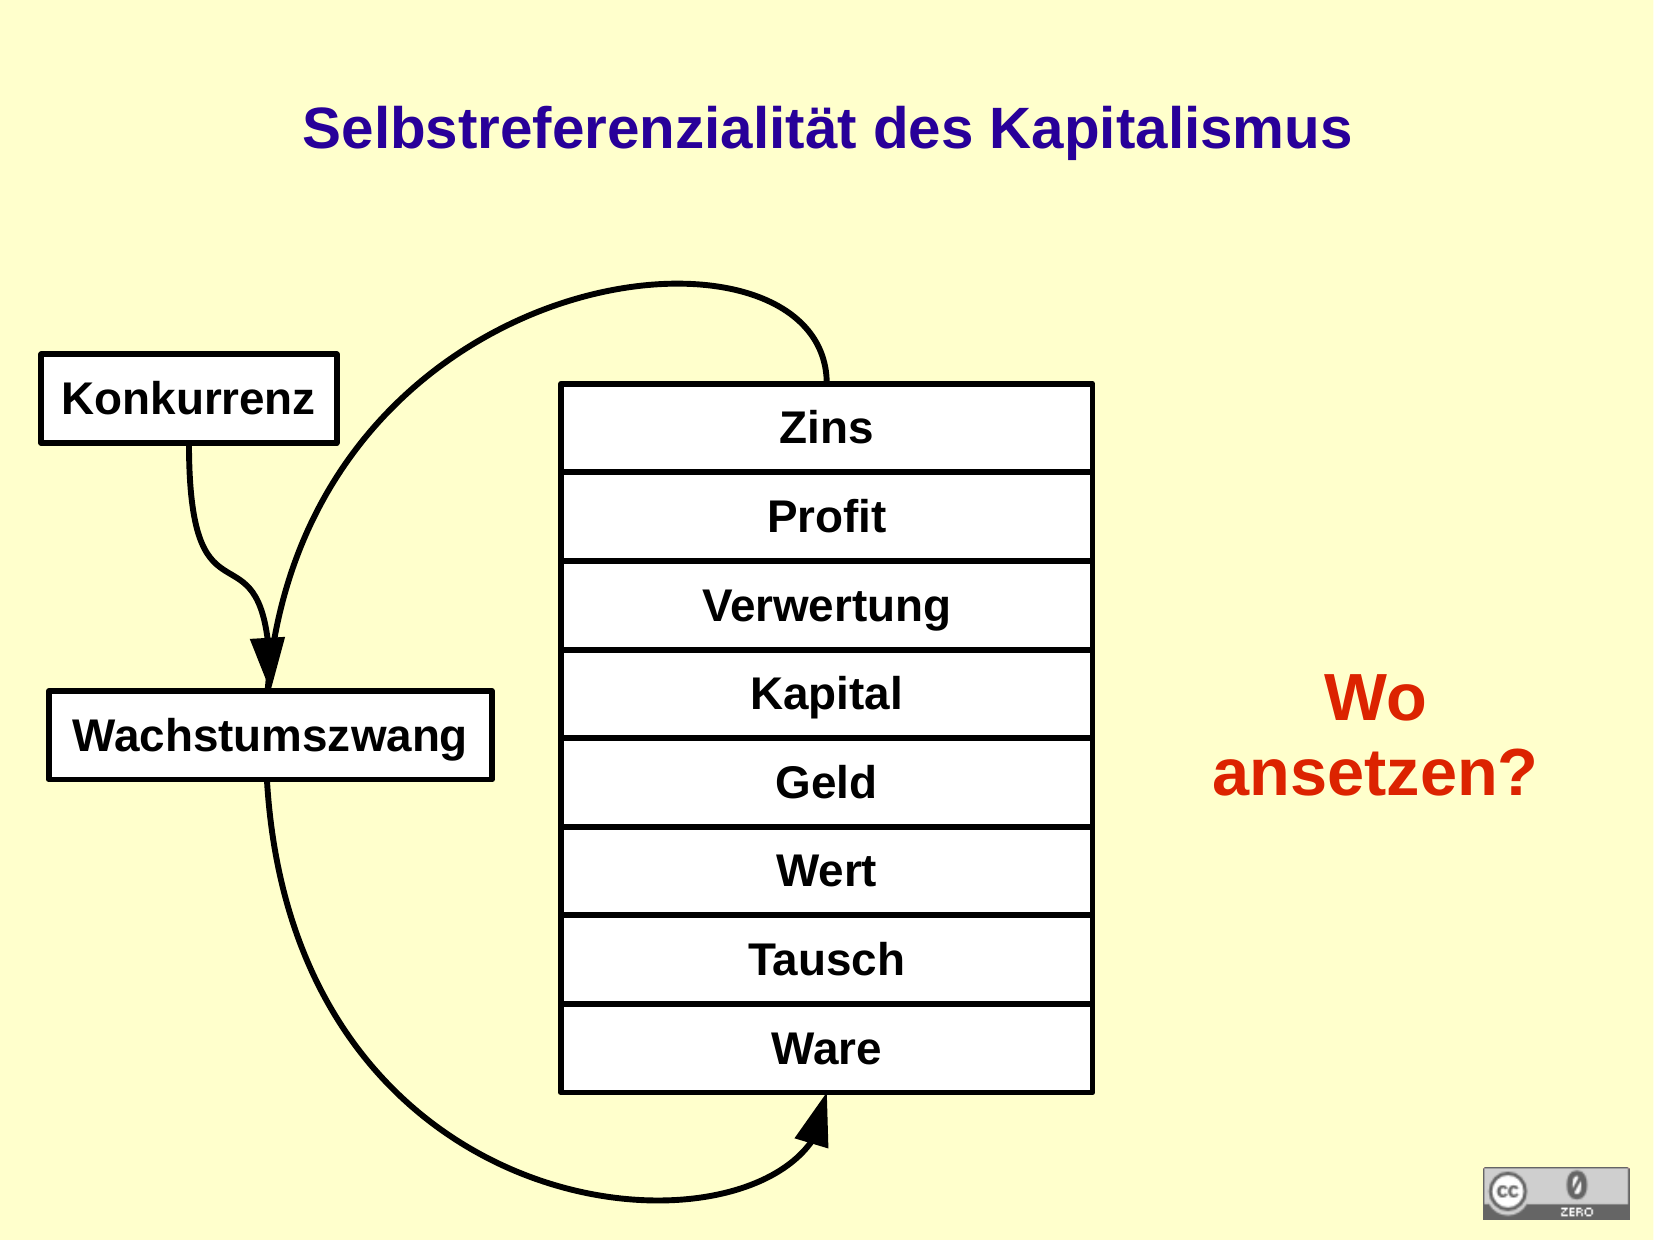

# Selbstreferenzialität des Kapitalismus
Konkurrenz
Zins
Profit
Verwertung
Kapital
Wo
ansetzen?
Wachstumszwang
Geld
Wert
Tausch
Ware